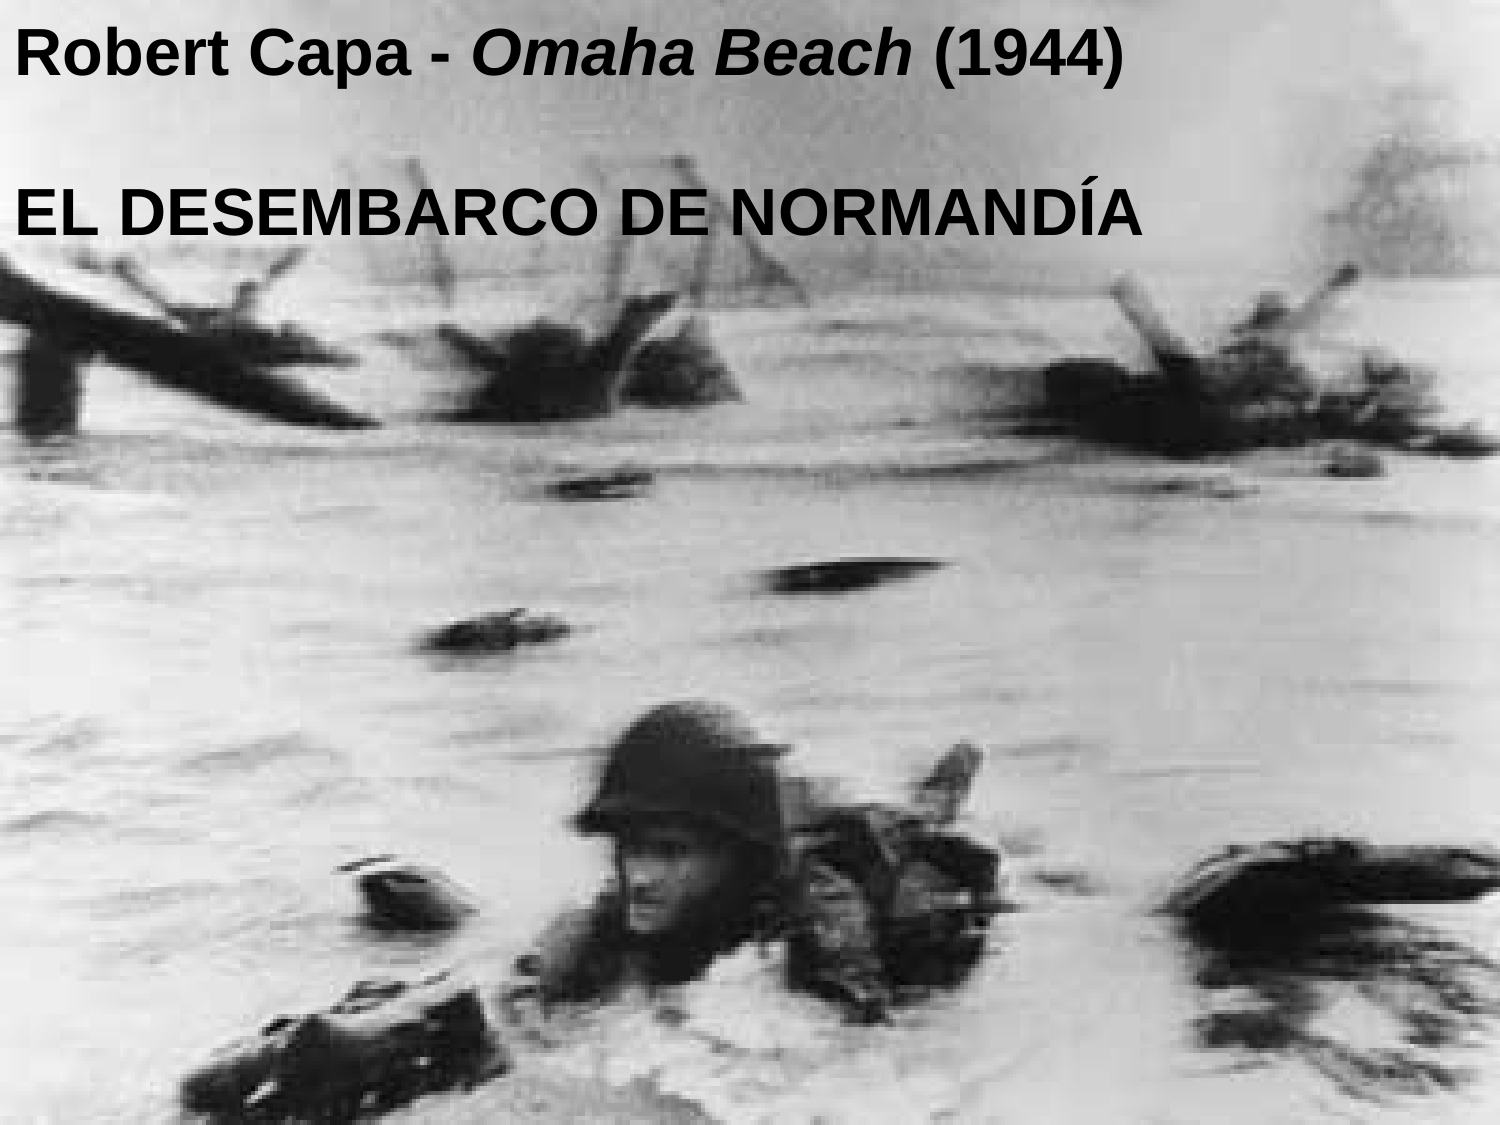

Robert Capa - Omaha Beach (1944)
EL DESEMBARCO DE NORMANDÍA